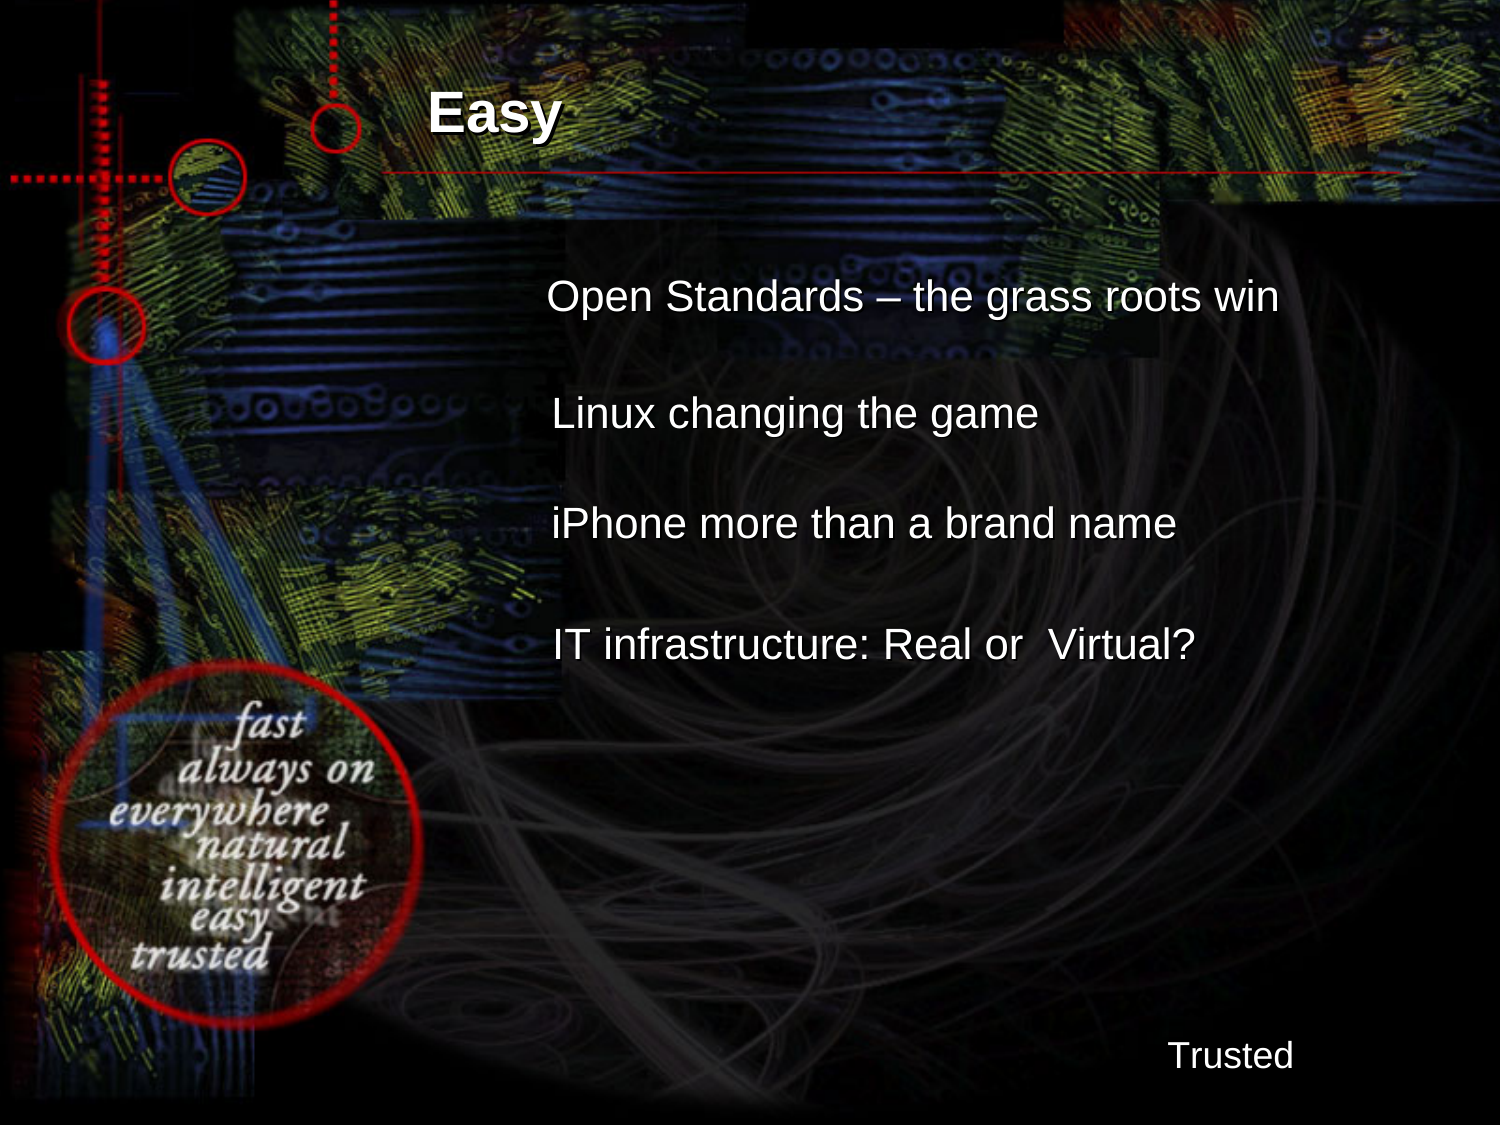

# Easy
Open Standards – the grass roots win
Linux changing the game
iPhone more than a brand name
IT infrastructure: Real or Virtual?
Trusted